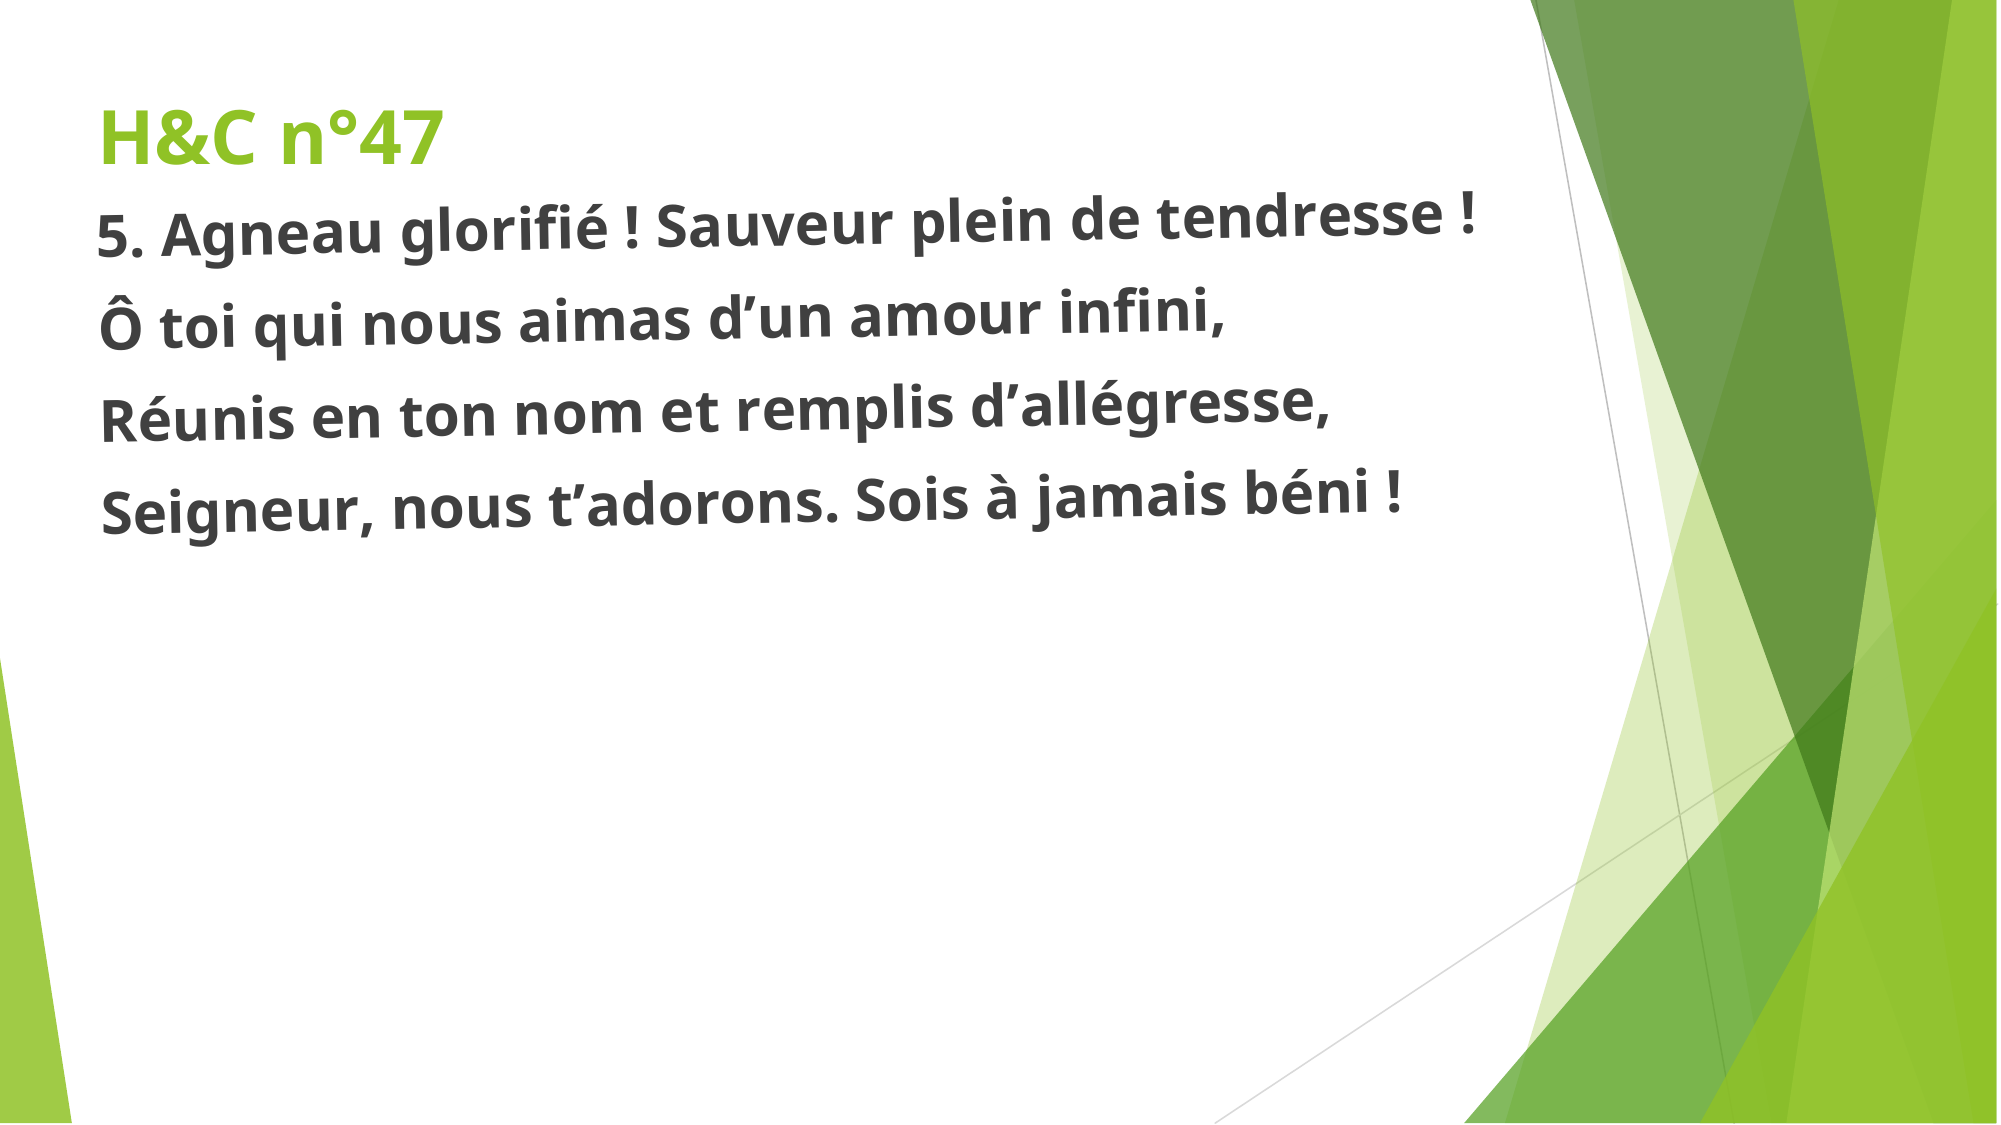

H&C n°47
5. Agneau glorifié ! Sauveur plein de tendresse !
Ô toi qui nous aimas d’un amour infini,
Réunis en ton nom et remplis d’allégresse,
Seigneur, nous t’adorons. Sois à jamais béni !